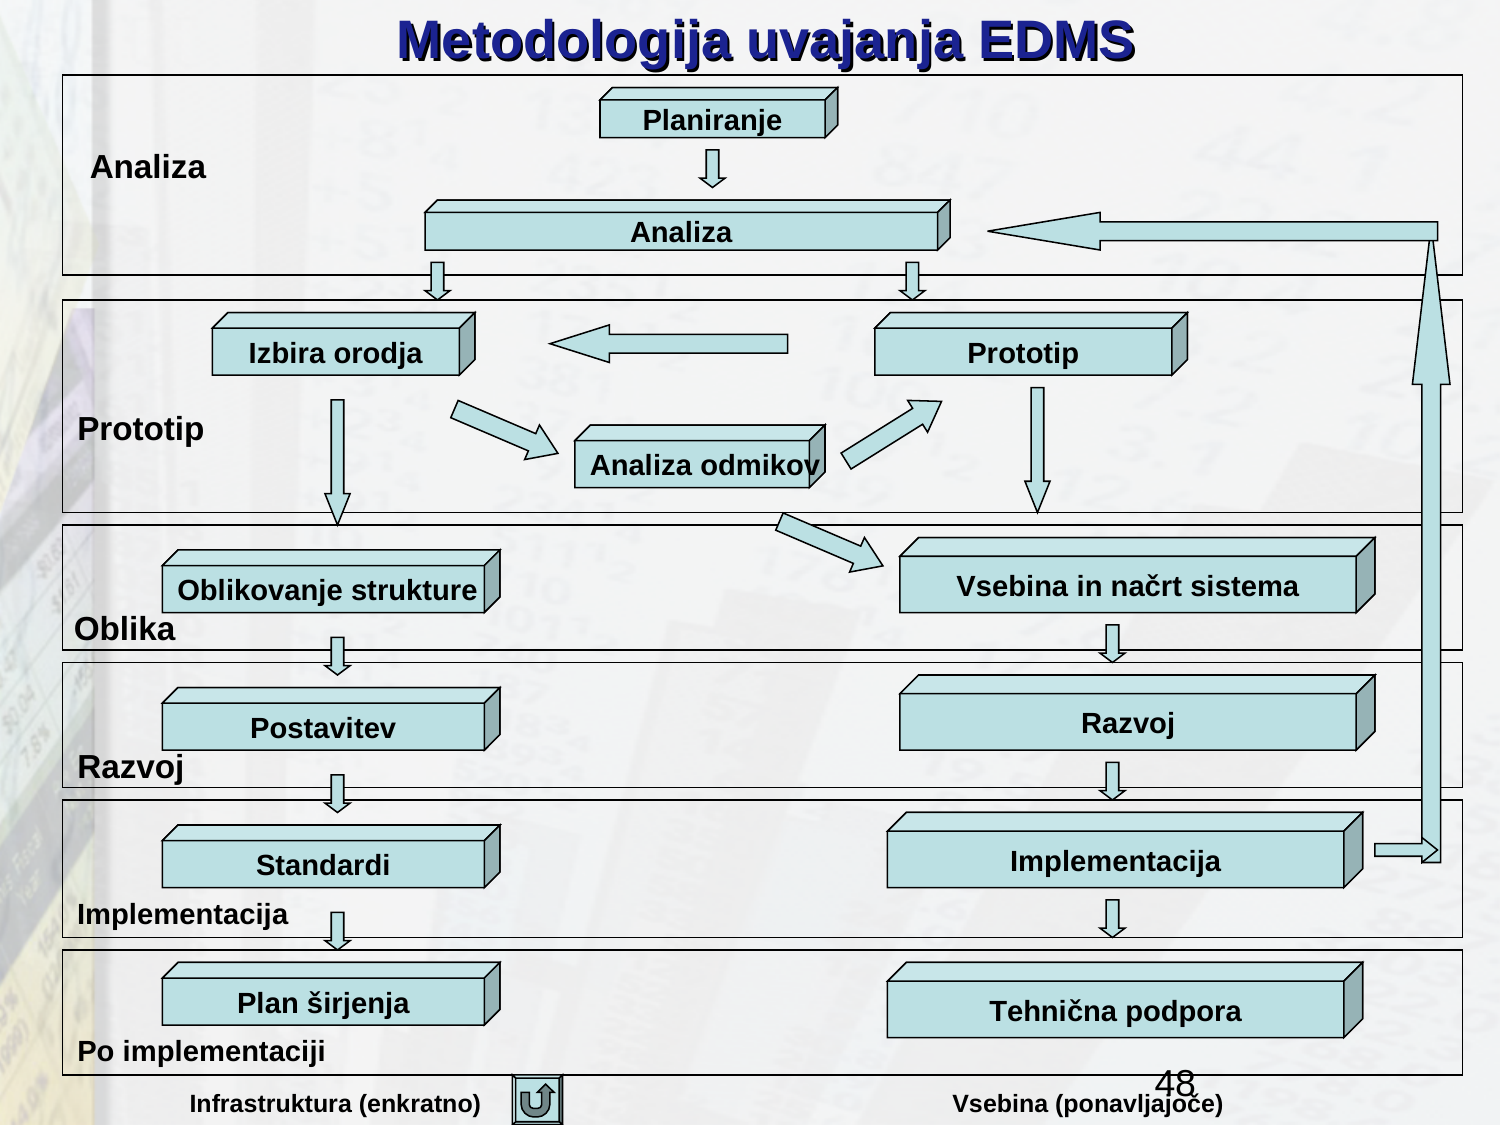

# Metodologija uvajanja EDMS
Planiranje
Analiza
Analiza
Izbira orodja
Prototip
Prototip
Analiza odmikov
Vsebina in načrt sistema
Oblikovanje strukture
 Oblika
Razvoj
Postavitev
Razvoj
Implementacija
Standardi
Implementacija
Plan širjenja
Tehnična podpora
Po implementaciji
48
Infrastruktura (enkratno)
Vsebina (ponavljajoče)